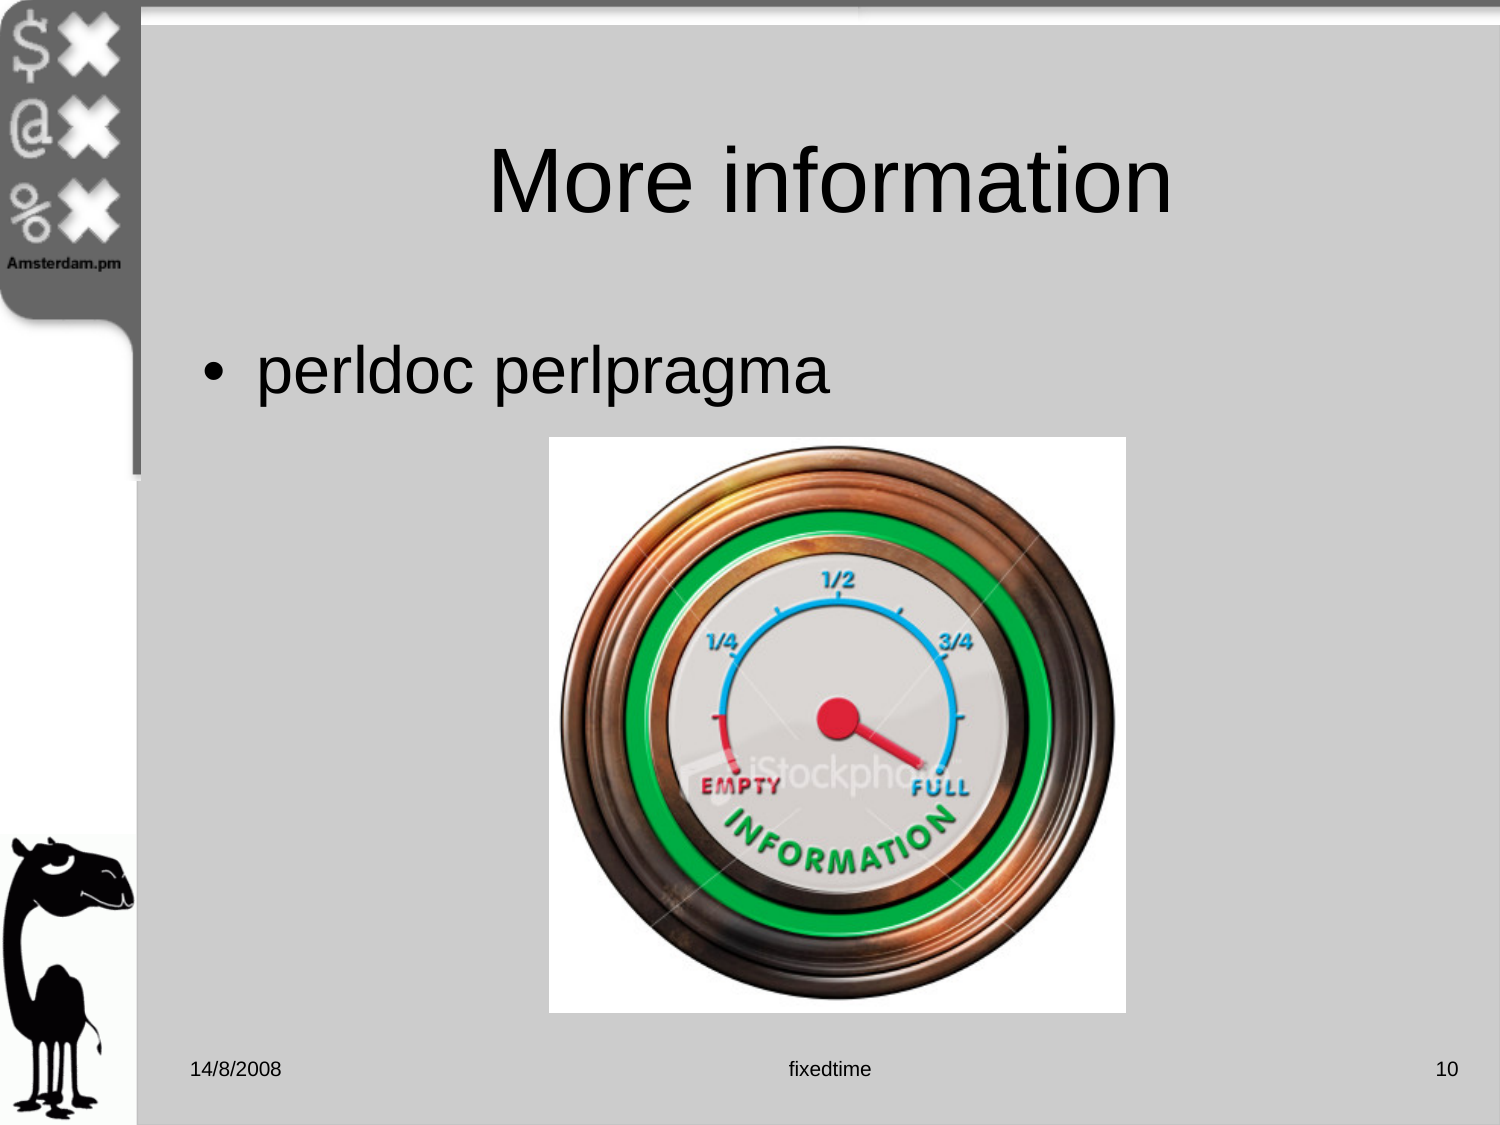

# More information
perldoc perlpragma
14/8/2008
fixedtime
10